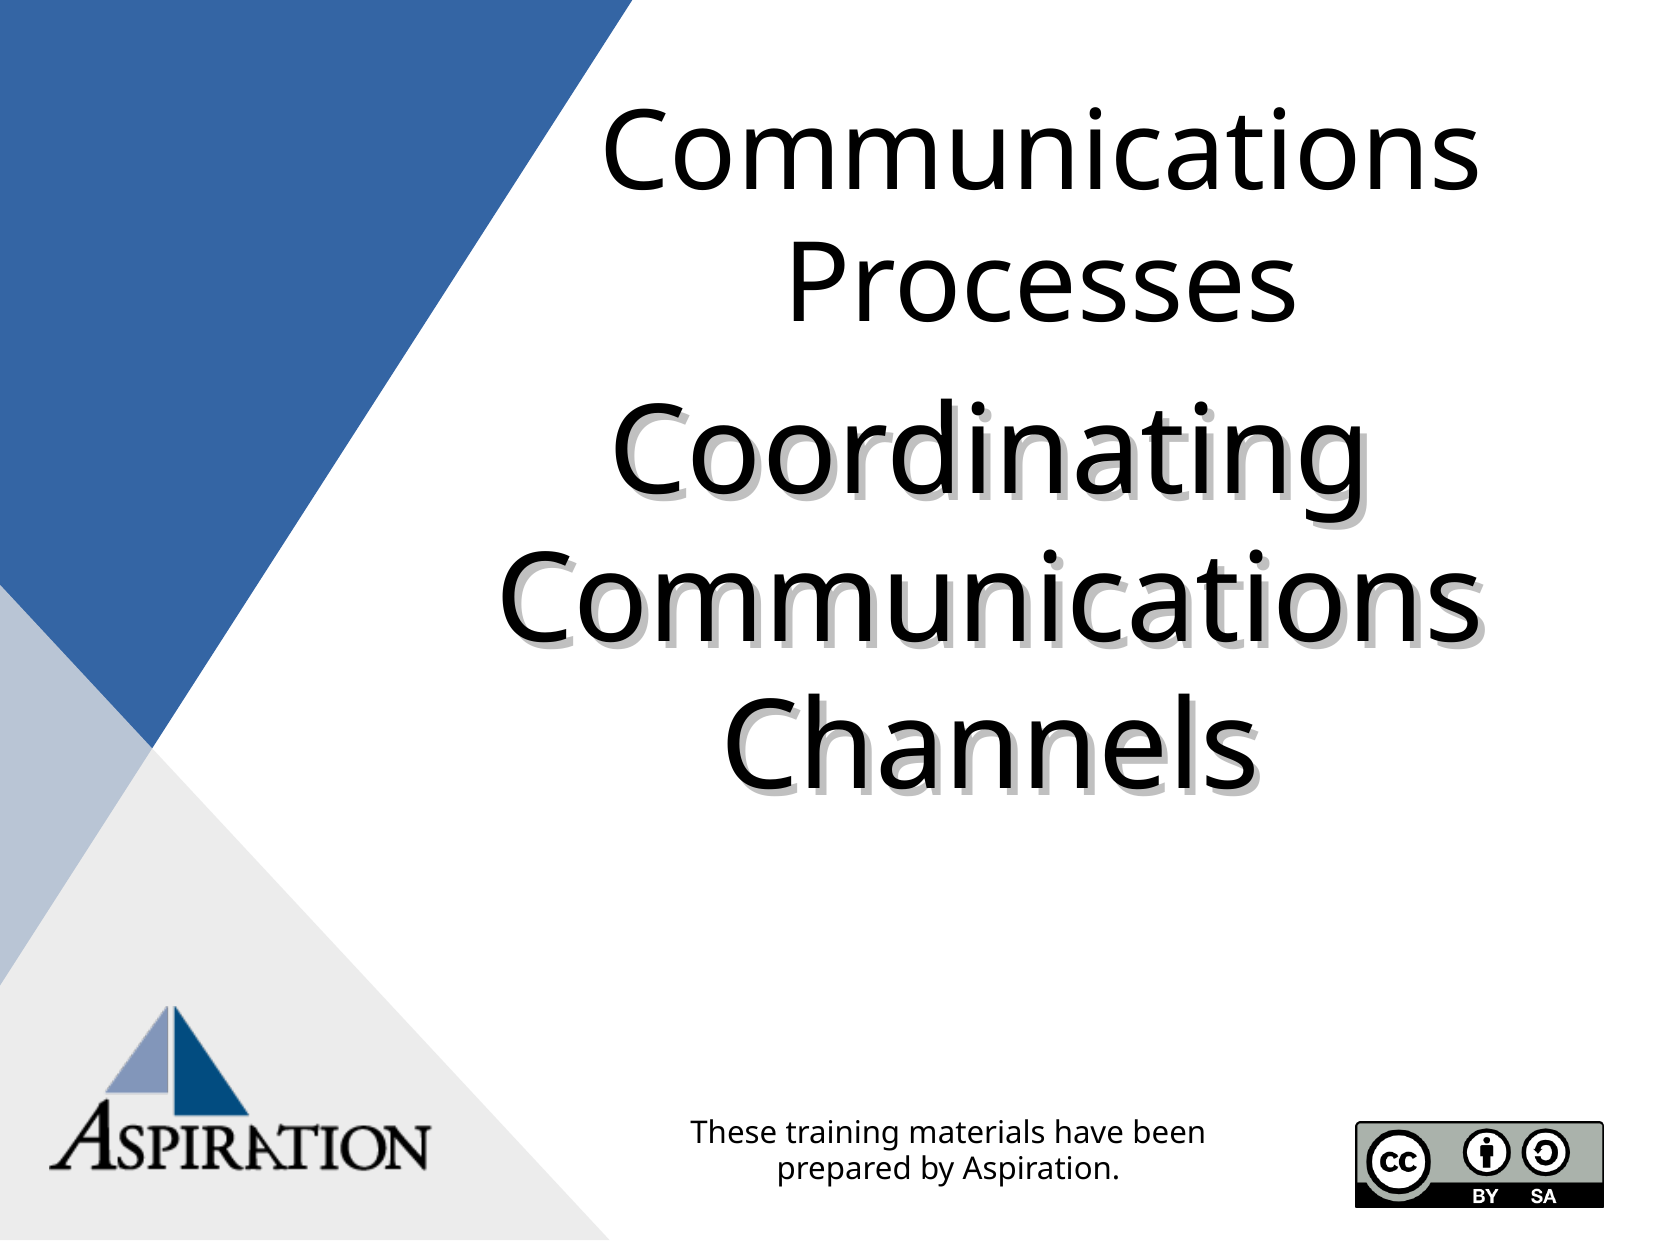

# Communications Processes
Coordinating Communications Channels
These training materials have been prepared by Aspiration.